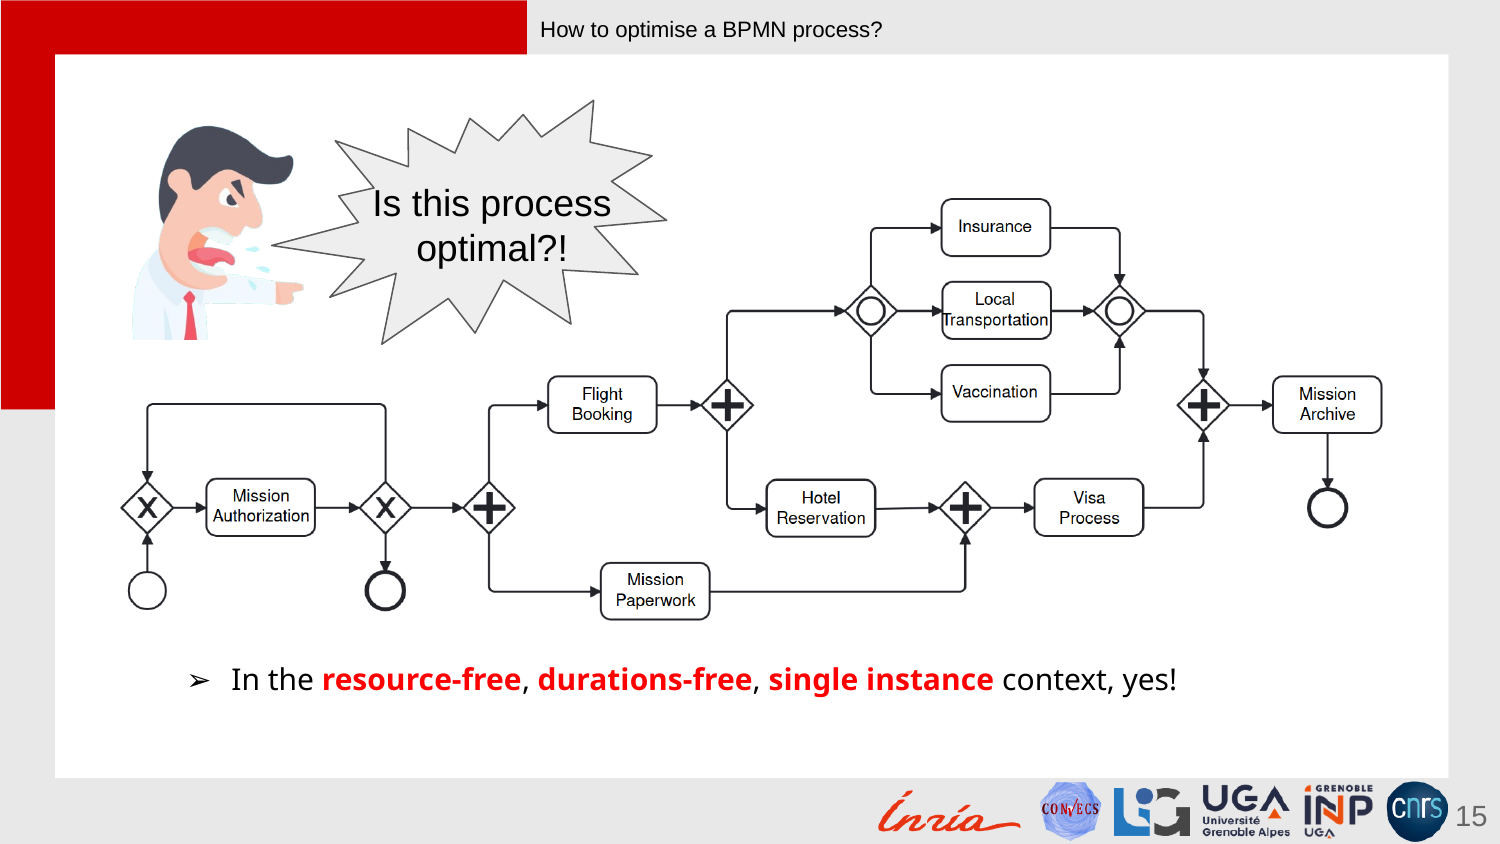

# How to optimise a BPMN process?
Is this process optimal?!
In the resource-free, durations-free, single instance context, yes!
15